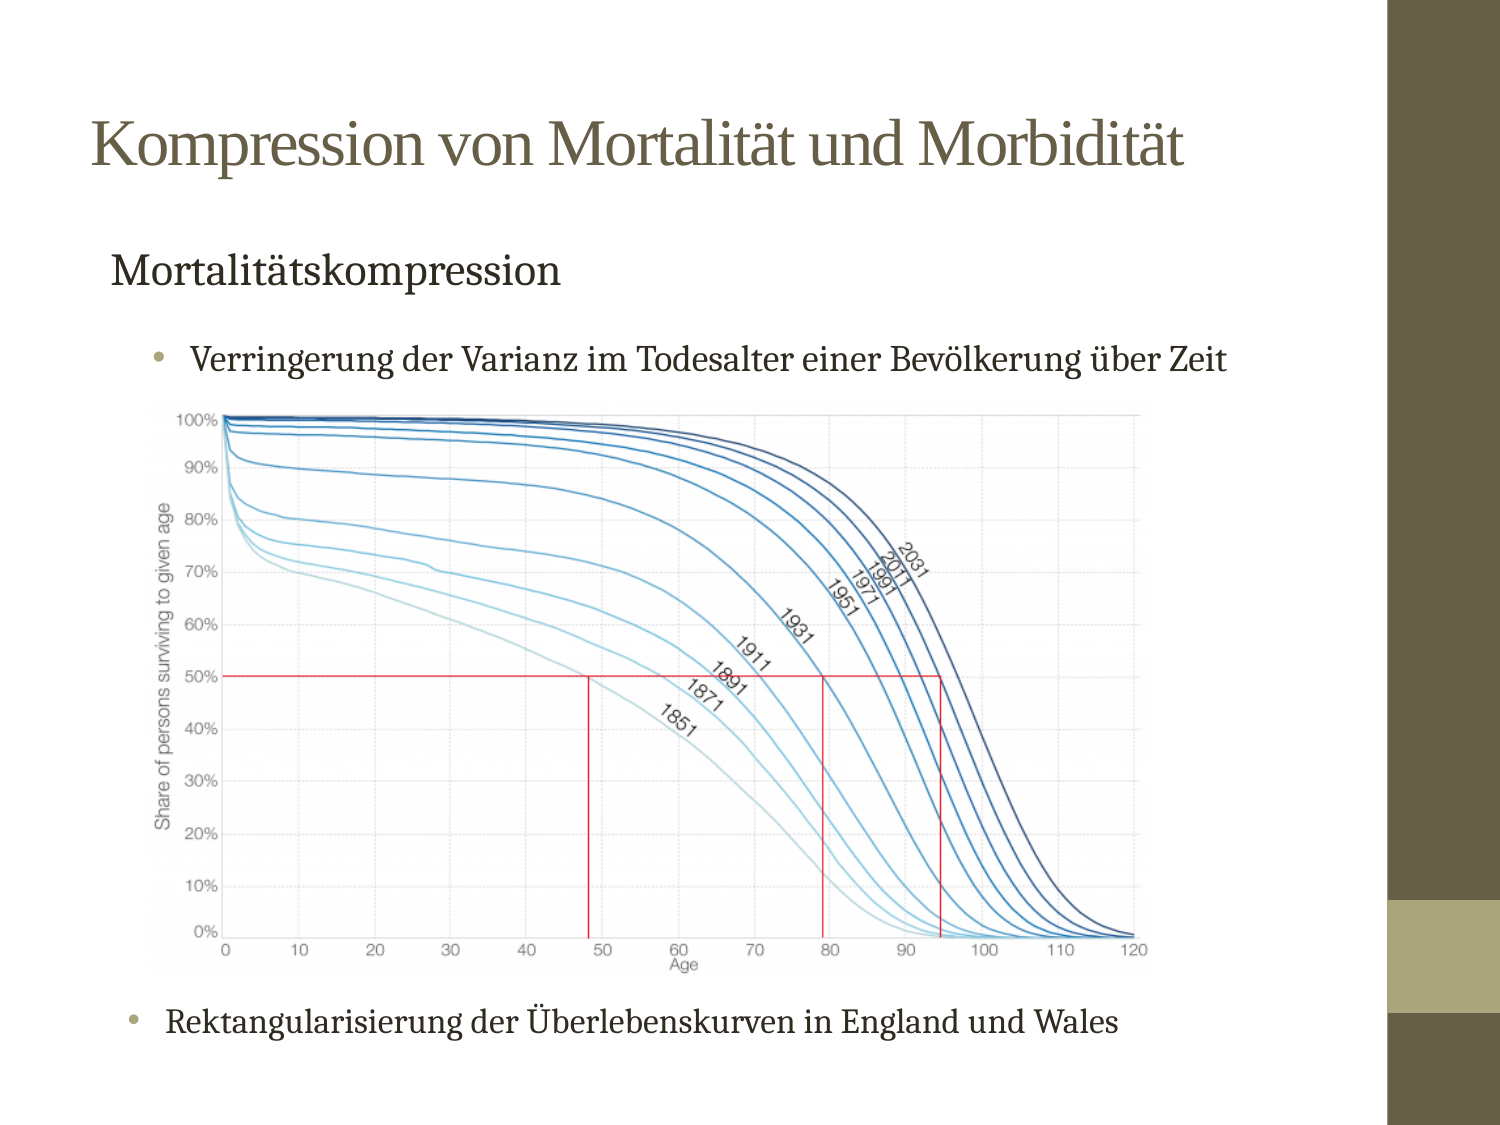

# Kompression von Mortalität und Morbidität
Mortalitätskompression
Verringerung der Varianz im Todesalter einer Bevölkerung über Zeit
Rektangularisierung der Überlebenskurven in England und Wales